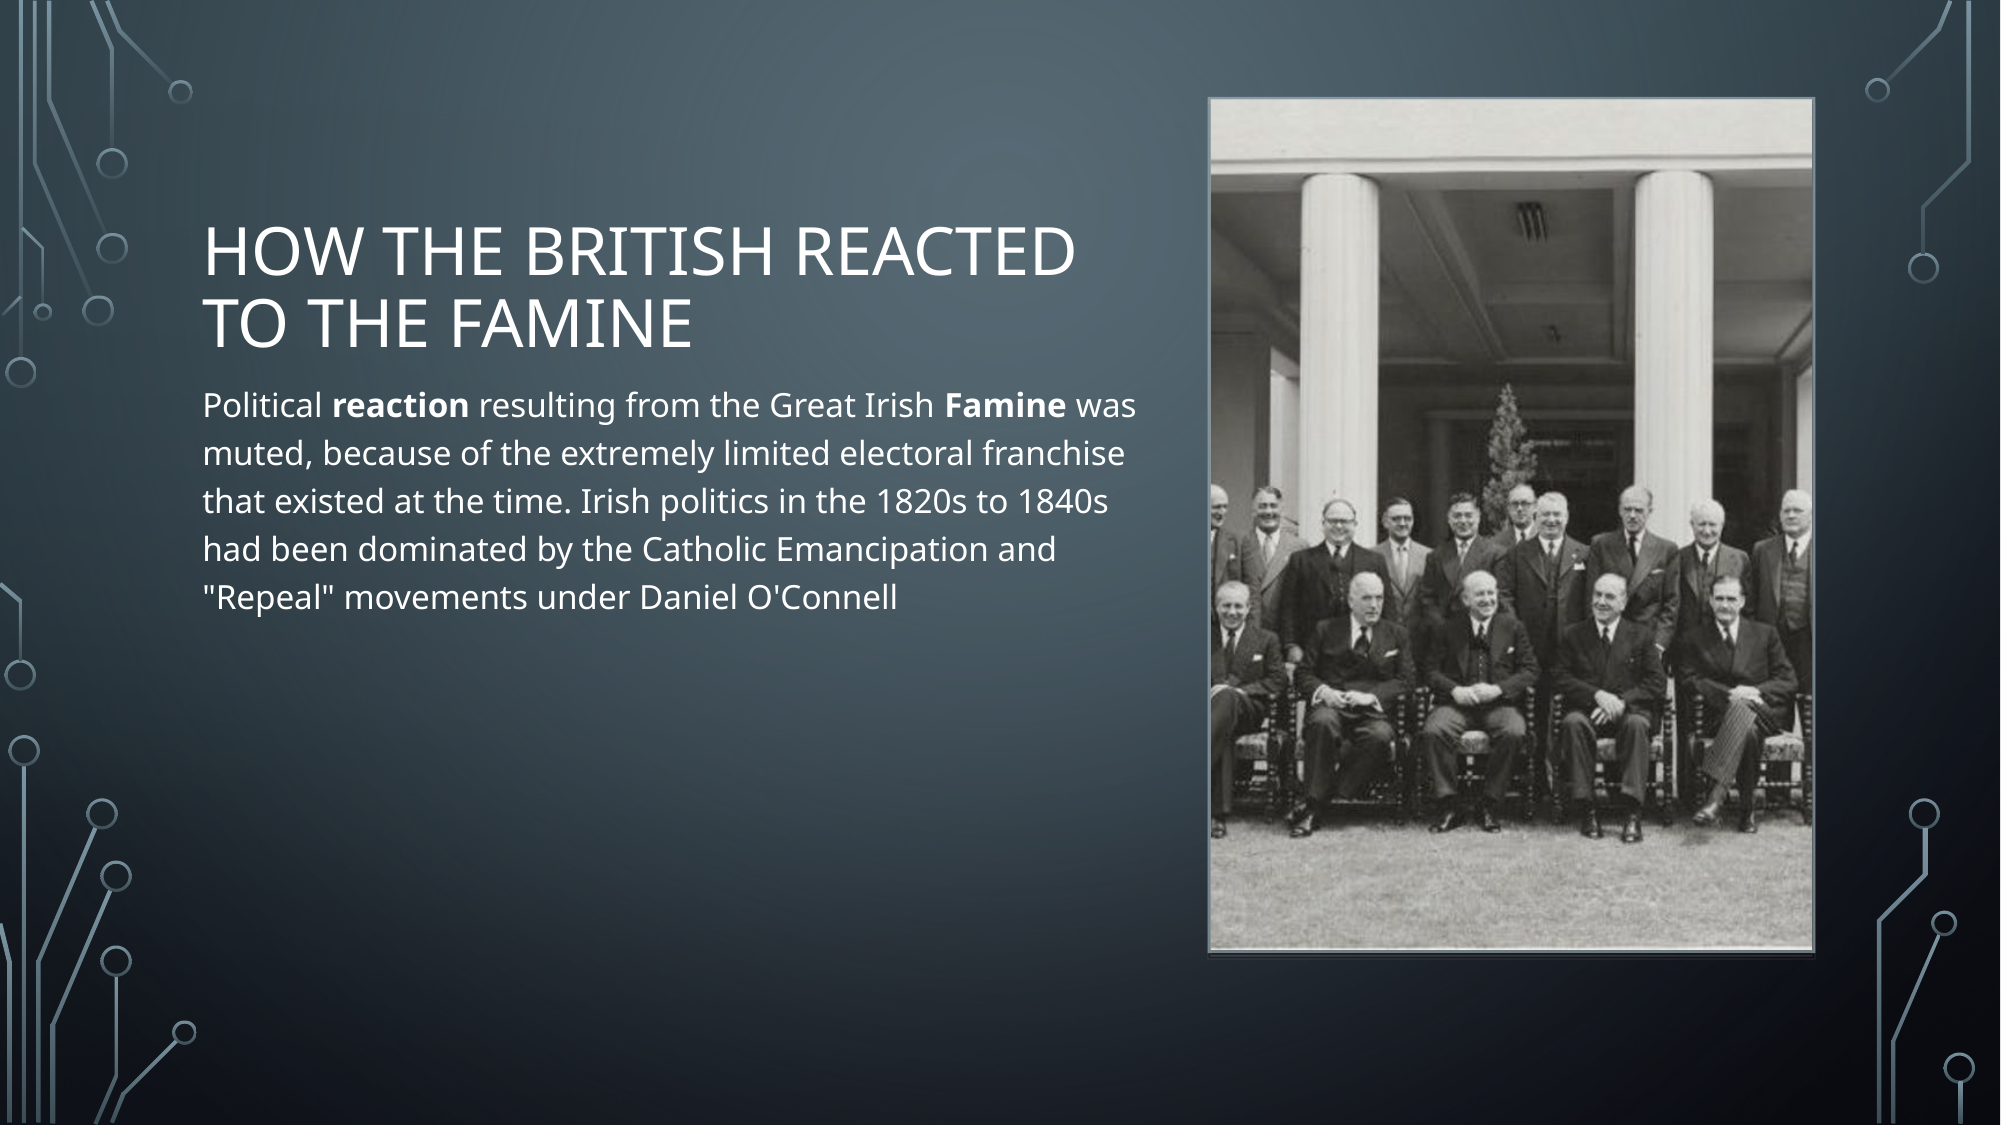

# How the british reacted to the famine
Political reaction resulting from the Great Irish Famine was muted, because of the extremely limited electoral franchise that existed at the time. Irish politics in the 1820s to 1840s had been dominated by the Catholic Emancipation and "Repeal" movements under Daniel O'Connell